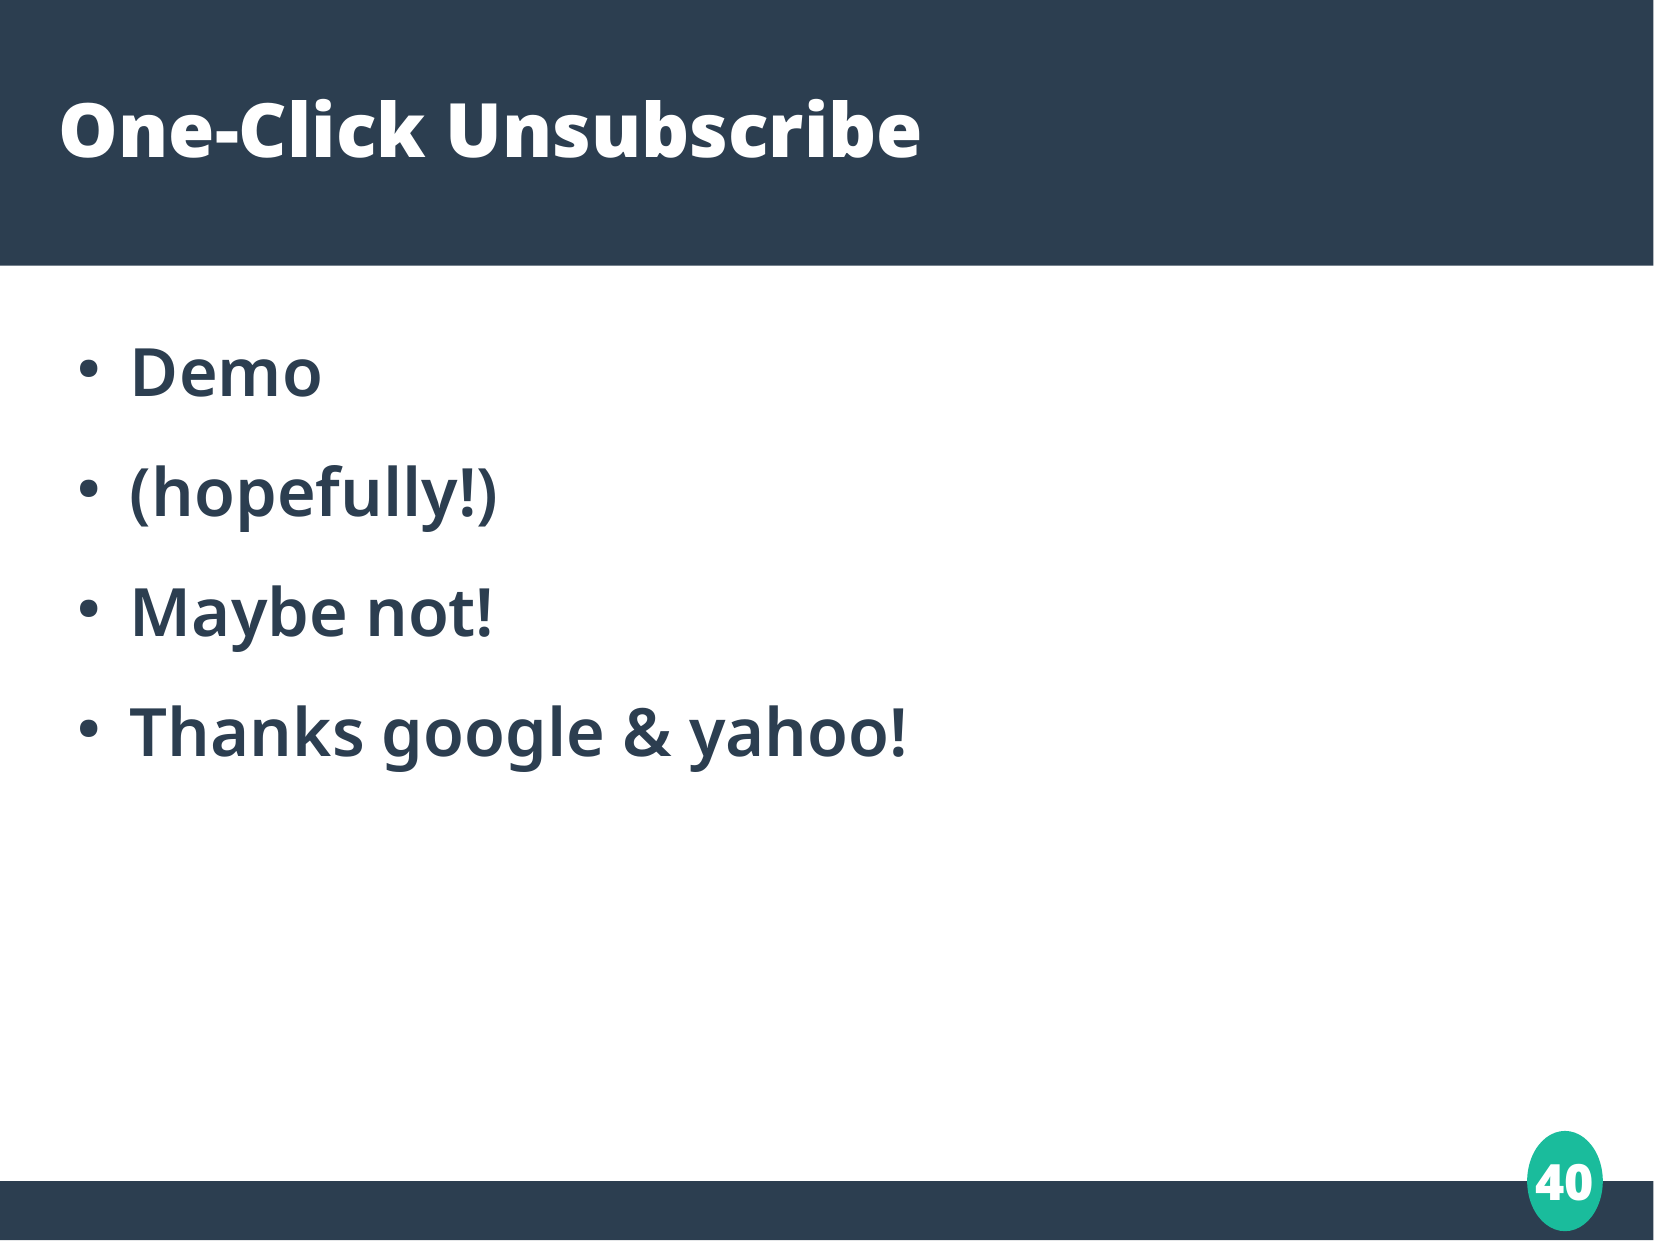

# One-Click Unsubscribe
Demo
(hopefully!)
Maybe not!
Thanks google & yahoo!